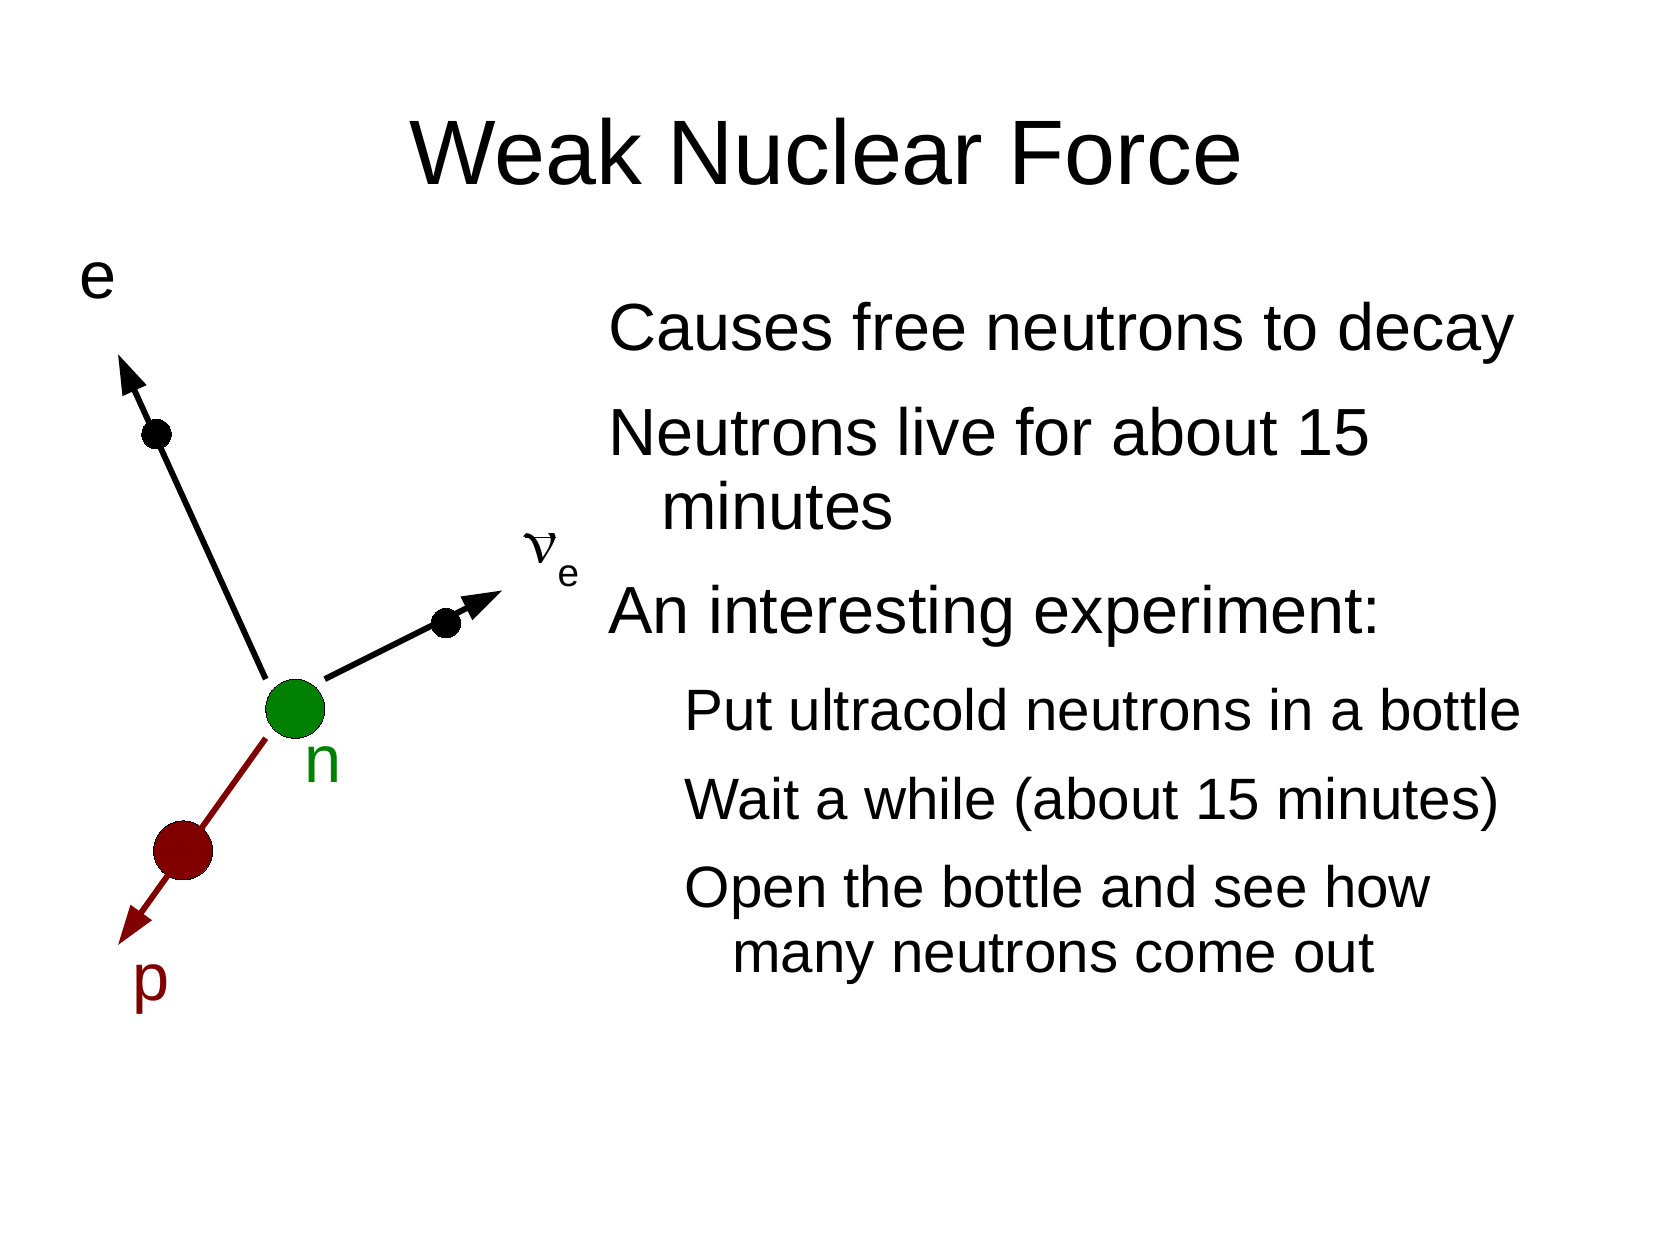

# Weak Nuclear Force
e
Causes free neutrons to decay
Neutrons live for about 15 minutes
An interesting experiment:
Put ultracold neutrons in a bottle
Wait a while (about 15 minutes)
Open the bottle and see how many neutrons come out
e
n
p